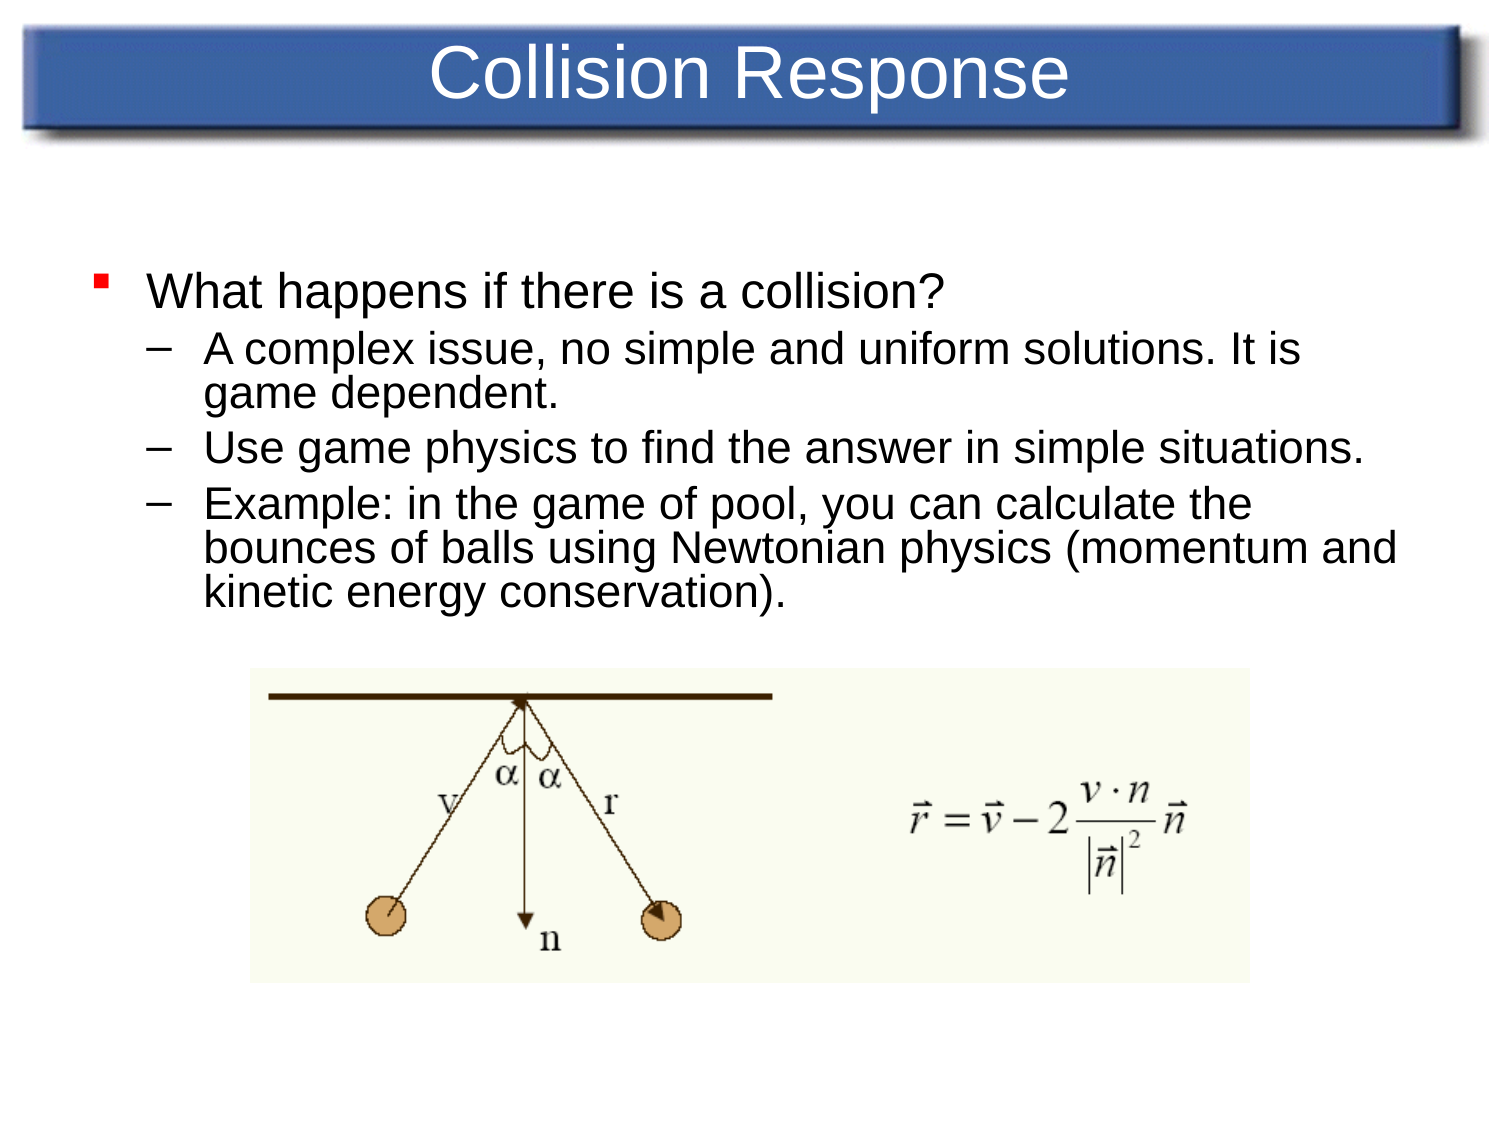

# Collision Response
What happens if there is a collision?
A complex issue, no simple and uniform solutions. It is game dependent.
Use game physics to find the answer in simple situations.
Example: in the game of pool, you can calculate the bounces of balls using Newtonian physics (momentum and kinetic energy conservation).